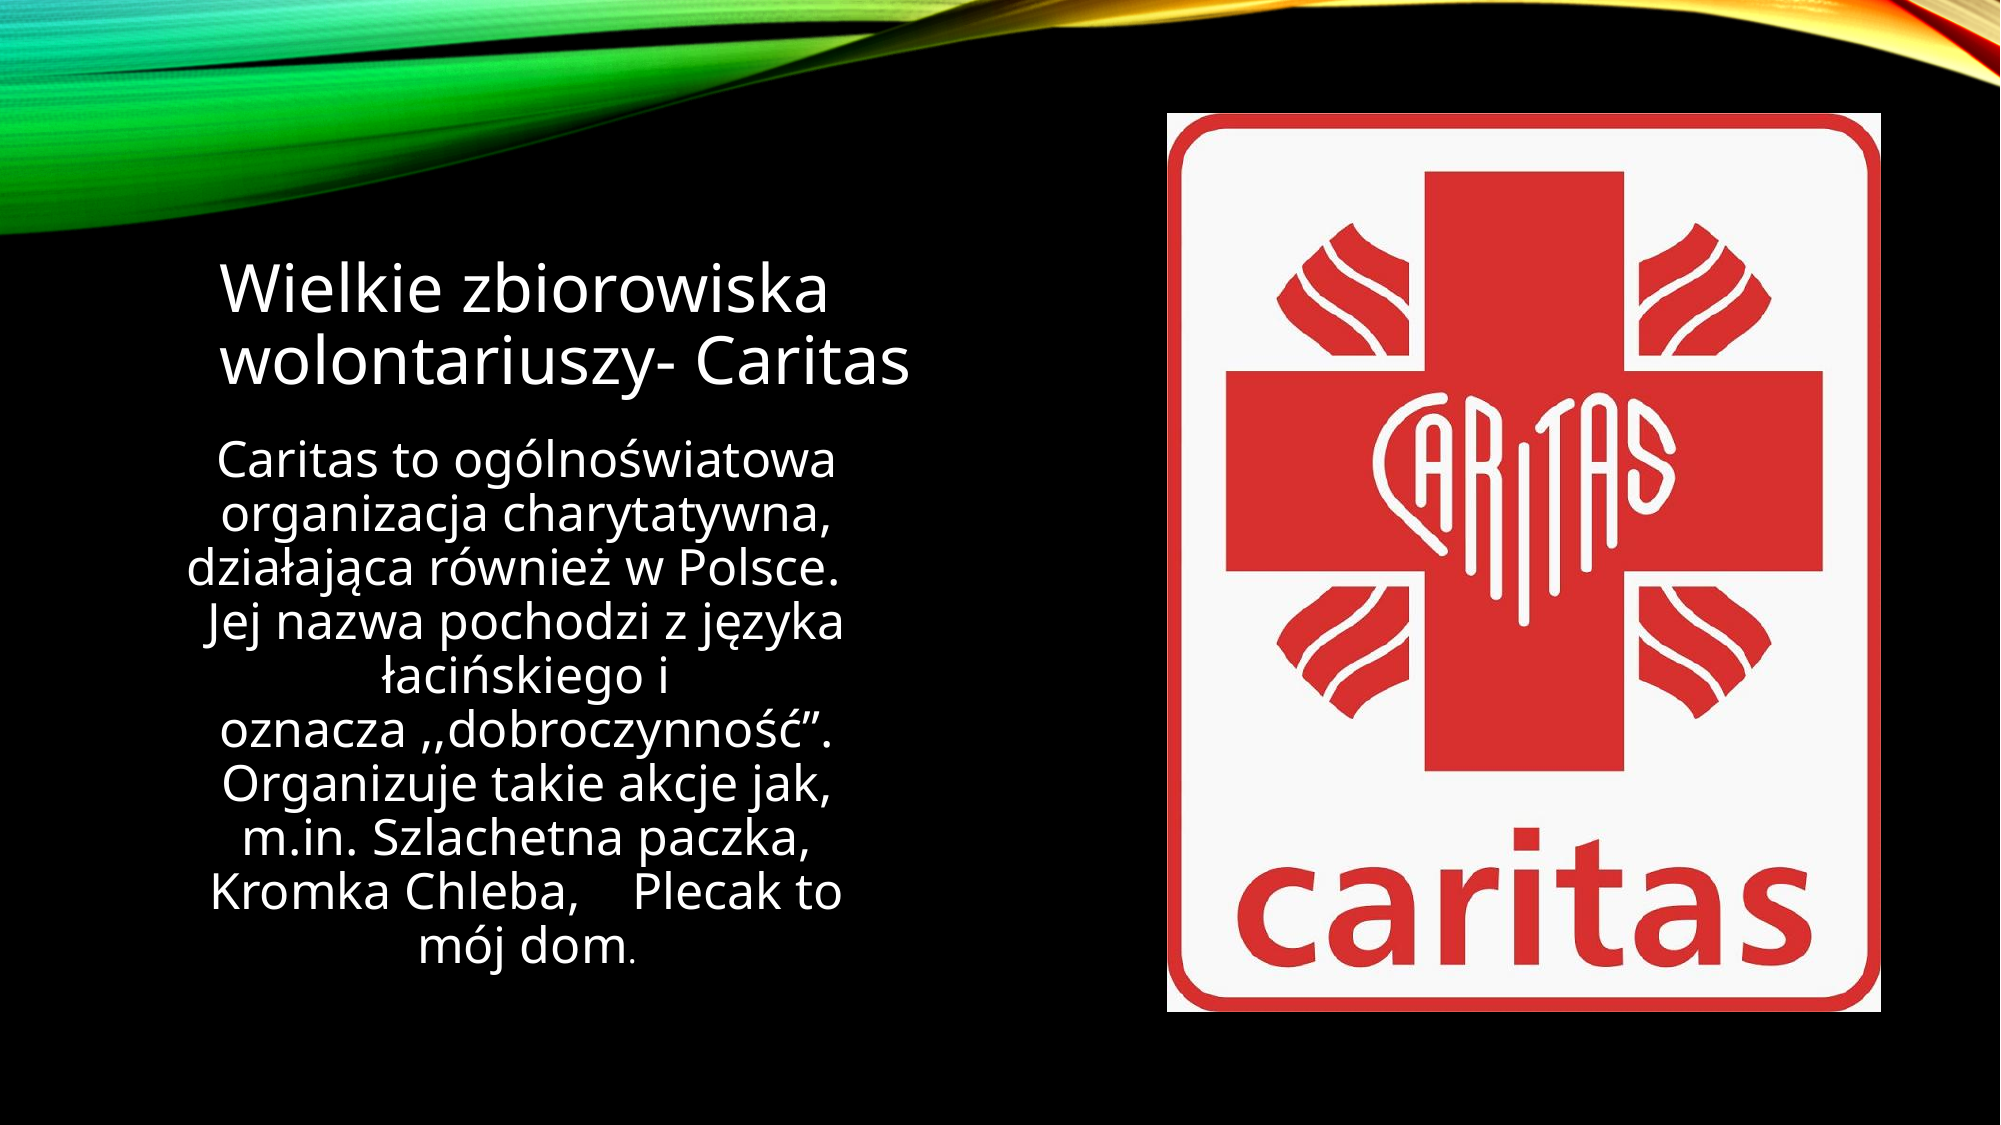

# Wielkie zbiorowiska wolontariuszy- Caritas
Caritas to ogólnoświatowa organizacja charytatywna, działająca również w Polsce. Jej nazwa pochodzi z języka łacińskiego i oznacza ,,dobroczynność”. Organizuje takie akcje jak, m.in. Szlachetna paczka, Kromka Chleba, Plecak to mój dom.